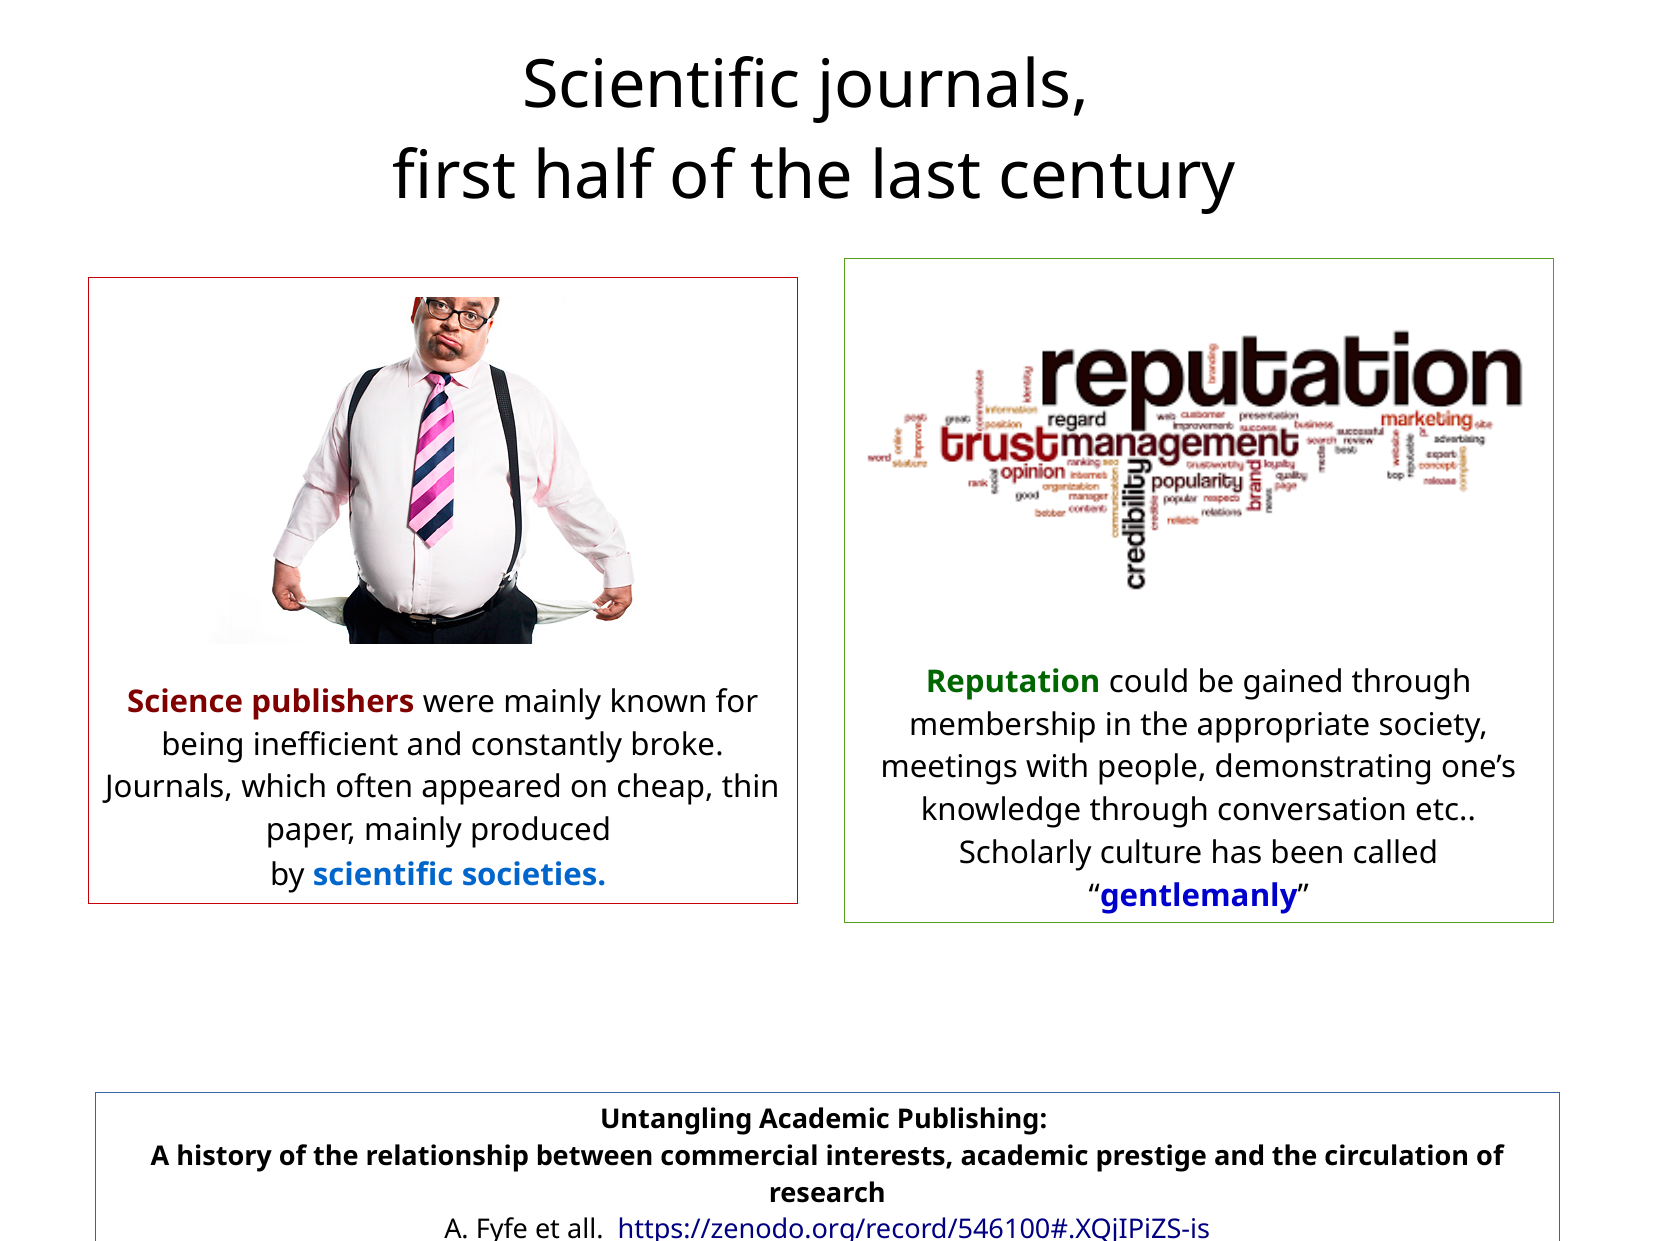

Scientific journals,
first half of the last century
Reputation could be gained through membership in the appropriate society, meetings with people, demonstrating one’s knowledge through conversation etc..
Scholarly culture has been called “gentlemanly”
Science publishers were mainly known for being inefficient and constantly broke. Journals, which often appeared on cheap, thin paper, mainly produced
by scientific societies.
Untangling Academic Publishing:
A history of the relationship between commercial interests, academic prestige and the circulation of research
A. Fyfe et all. https://zenodo.org/record/546100#.XQjIPiZS-is